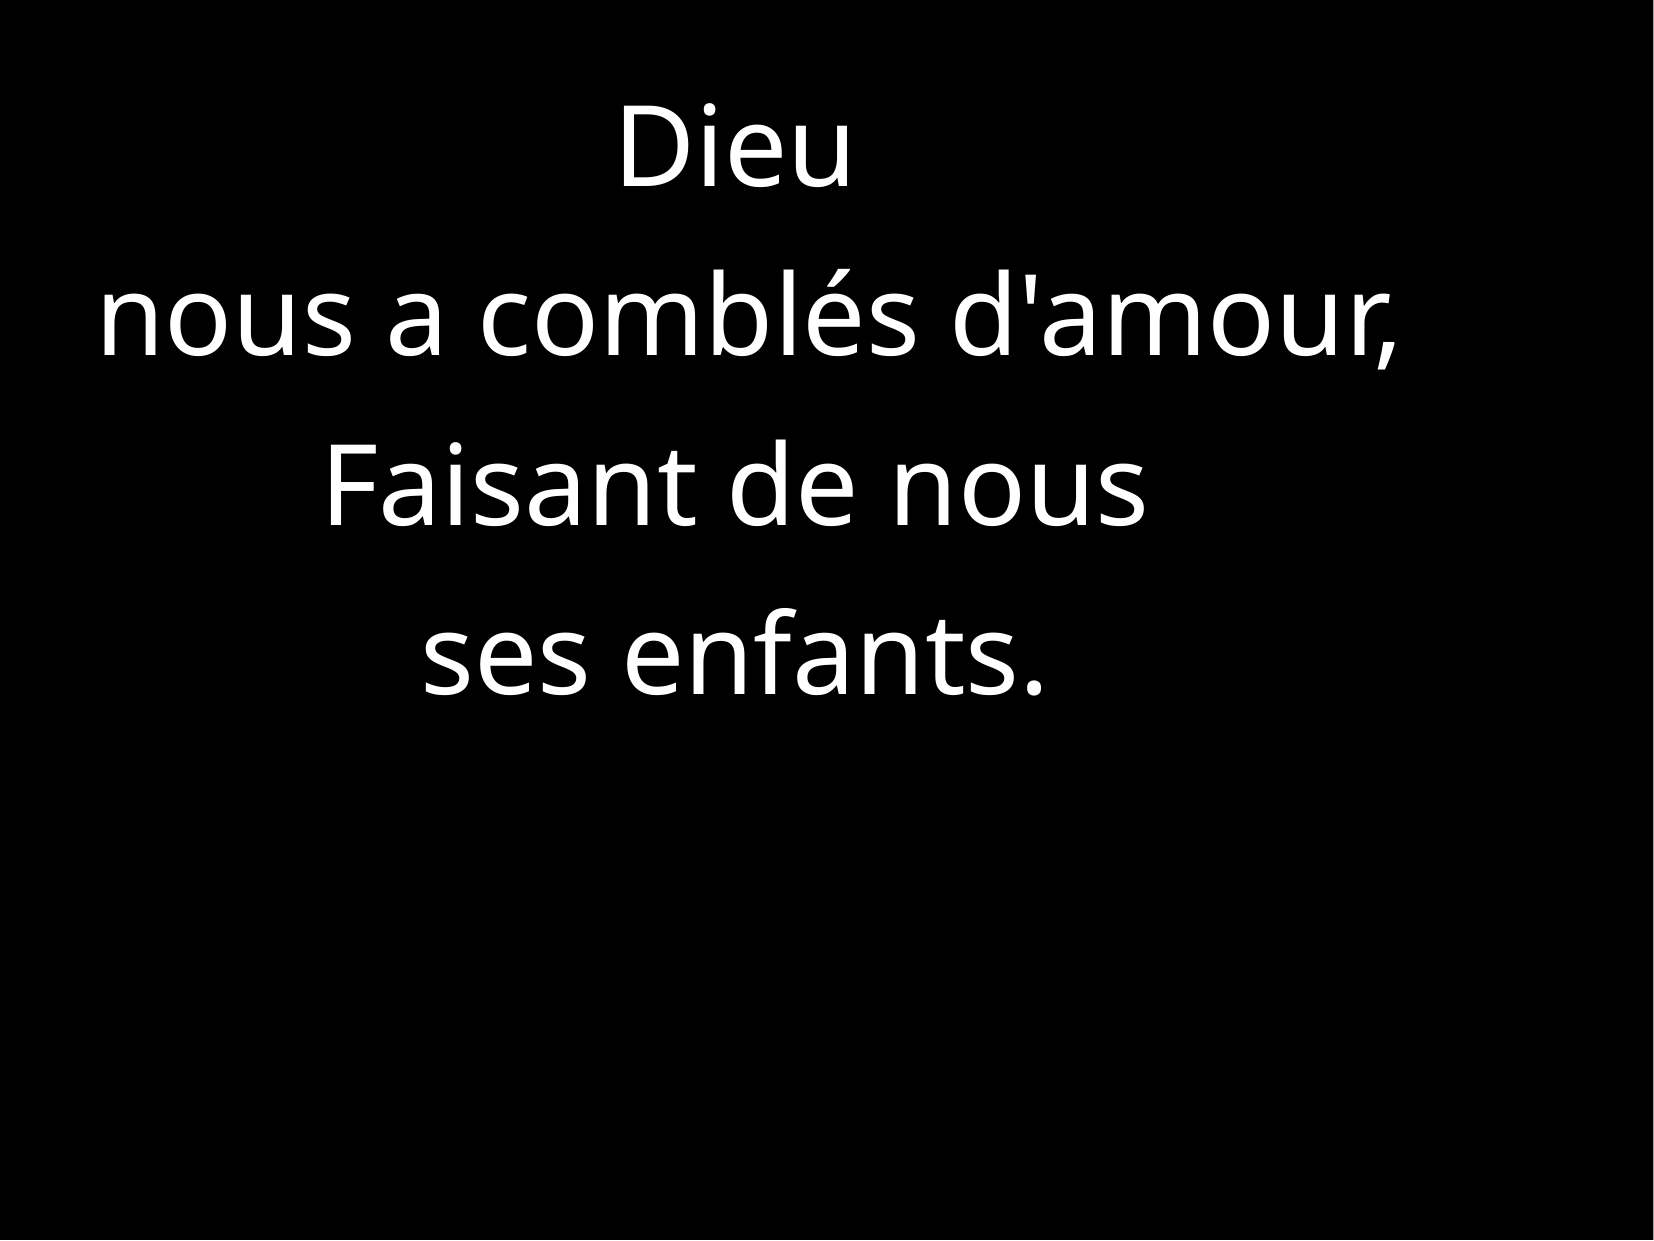

Dieu
nous a comblés d'amour,
Faisant de nous
ses enfants.